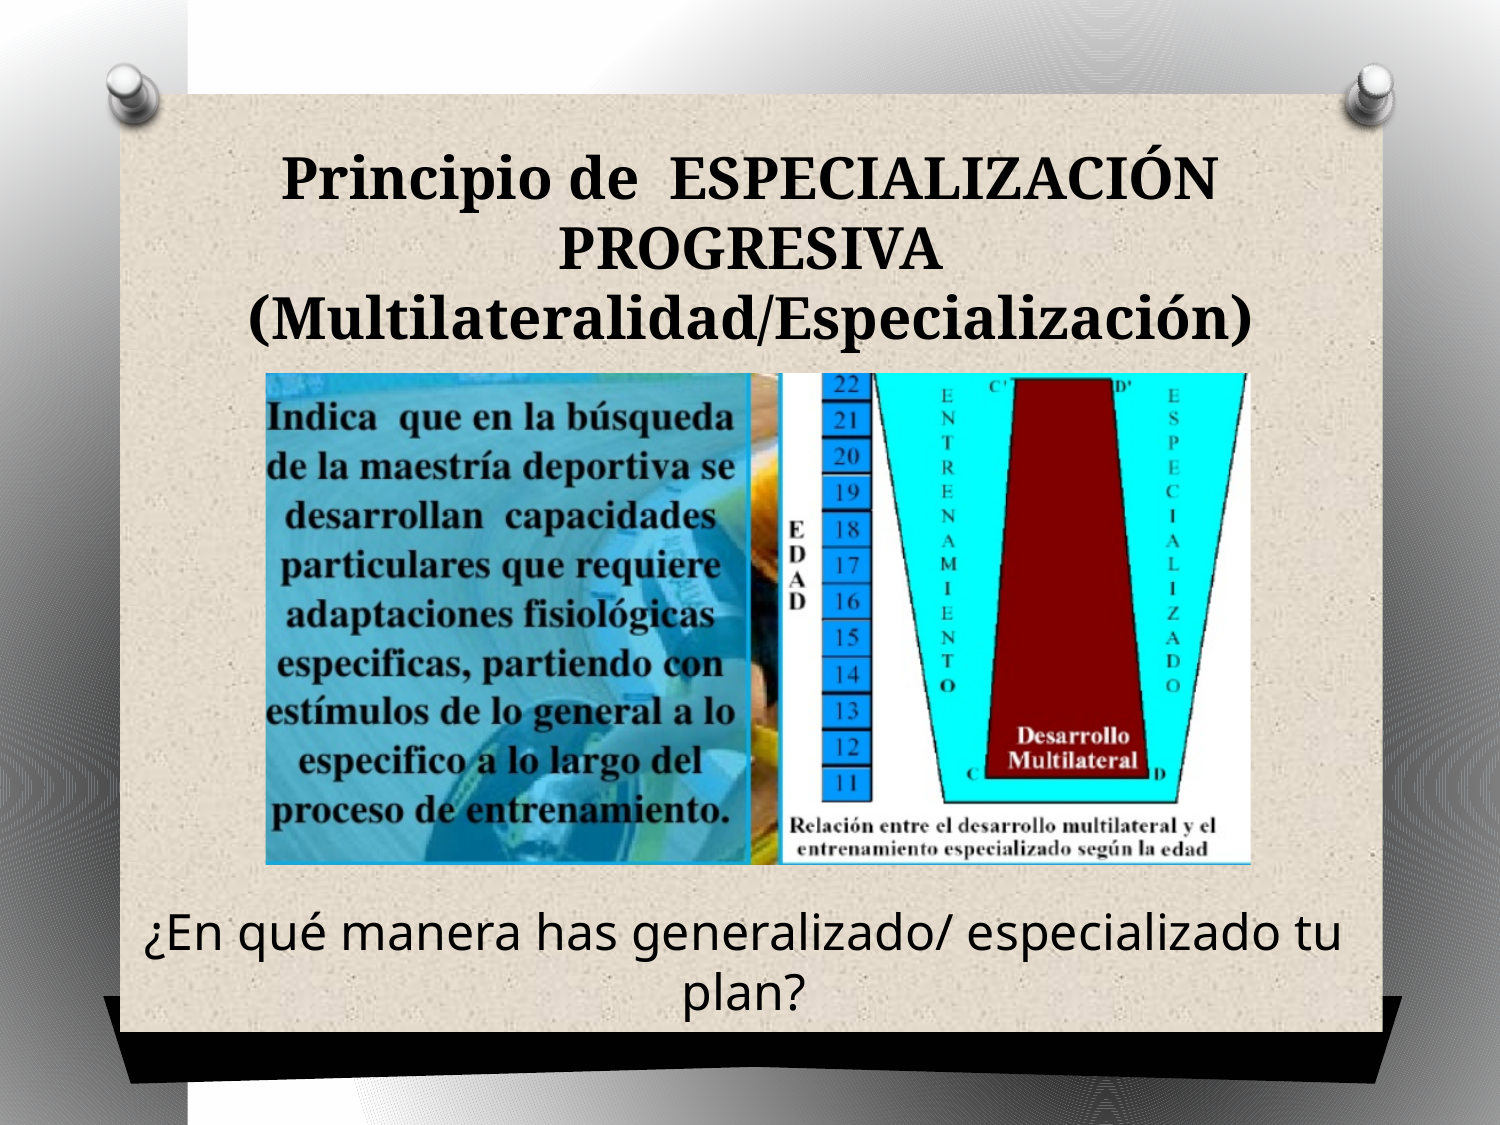

# Principio de ESPECIALIZACIÓN PROGRESIVA (Multilateralidad/Especialización)
¿En qué manera has generalizado/ especializado tu plan?